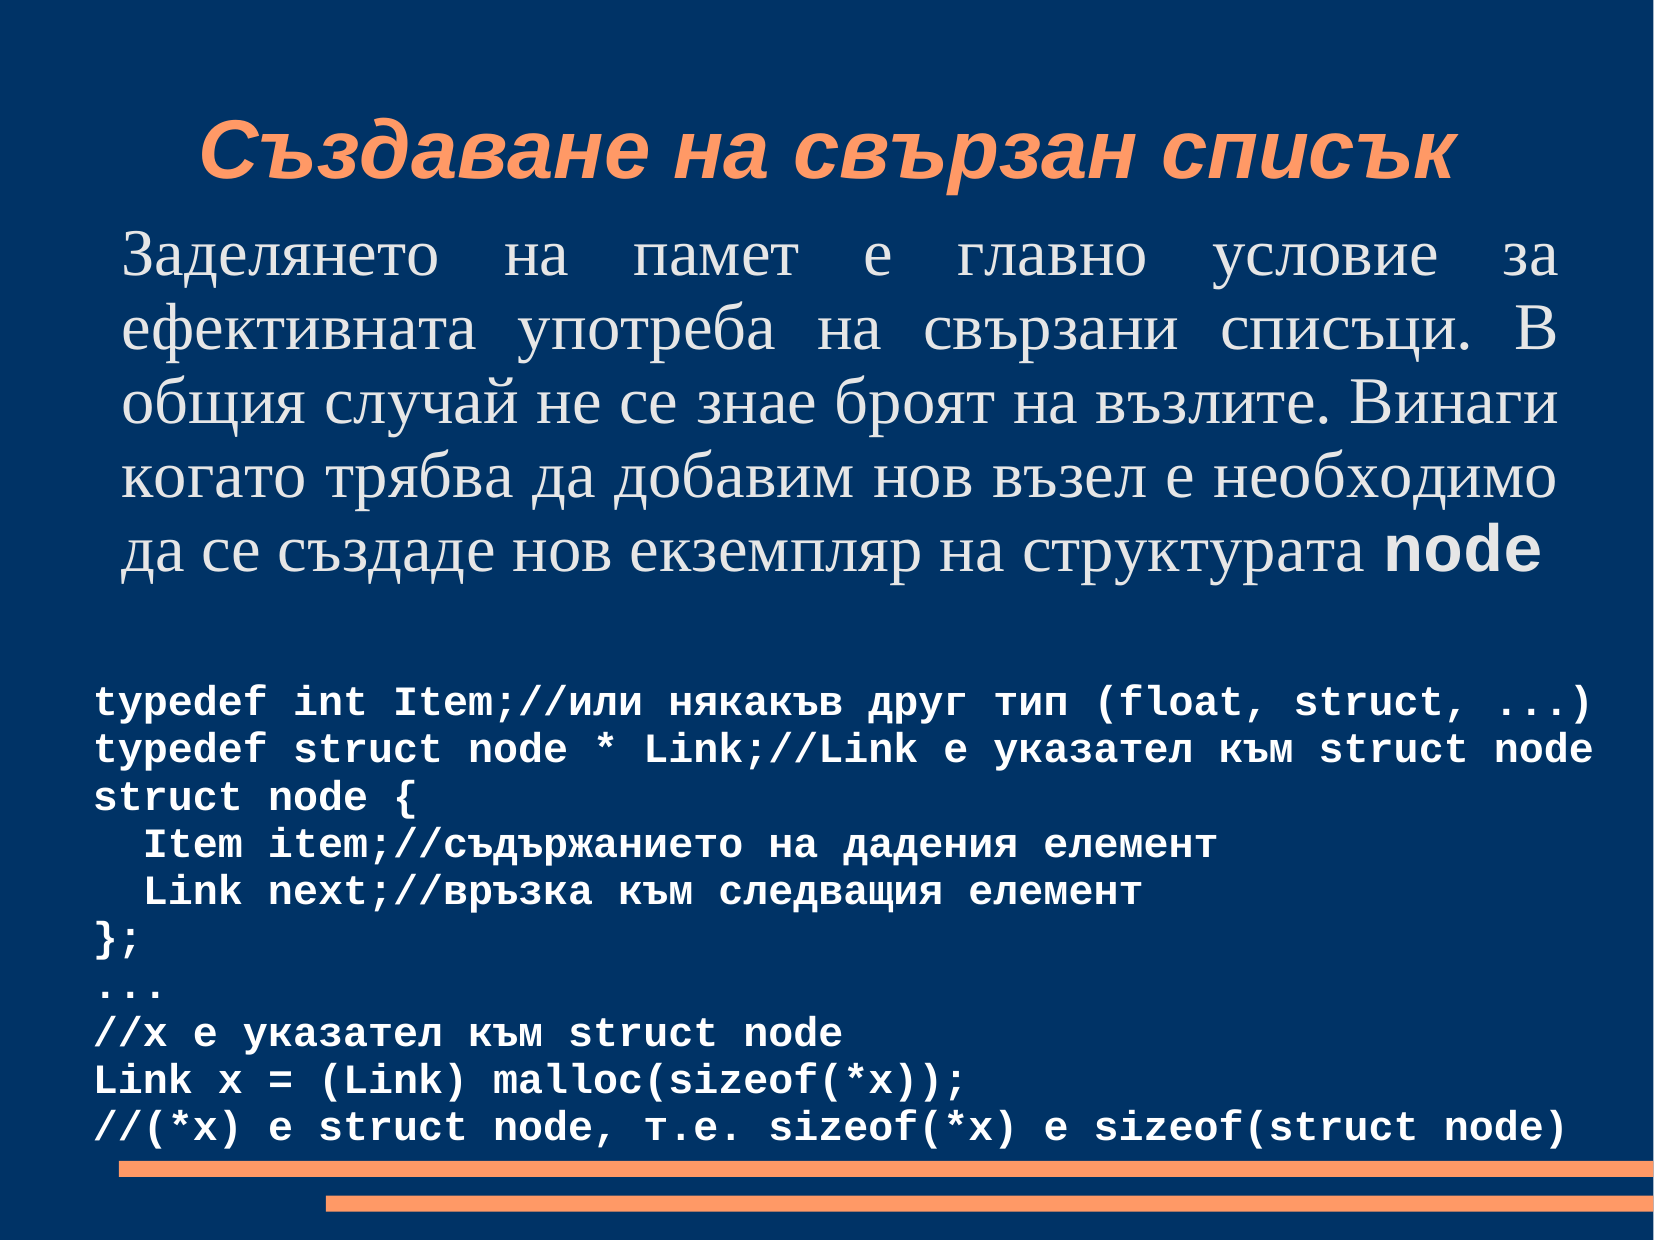

# Създаване на свързан списък
Заделянето на памет е главно условие за ефективната употреба на свързани списъци. В общия случай не се знае броят на възлите. Винаги когато трябва да добавим нов възел е необходимо да се създаде нов екземпляр на структурата node
typedef int Item;//или някакъв друг тип (float, struct, ...)
typedef struct node * Link;//Link е указател към struct node
struct node {
 Item item;//съдържанието на дадения елемент
 Link next;//връзка към следващия елемент
};
...
//x е указател към struct node
Link x = (Link) malloc(sizeof(*x));
//(*x) e struct node, т.е. sizeof(*x) е sizeof(struct node)